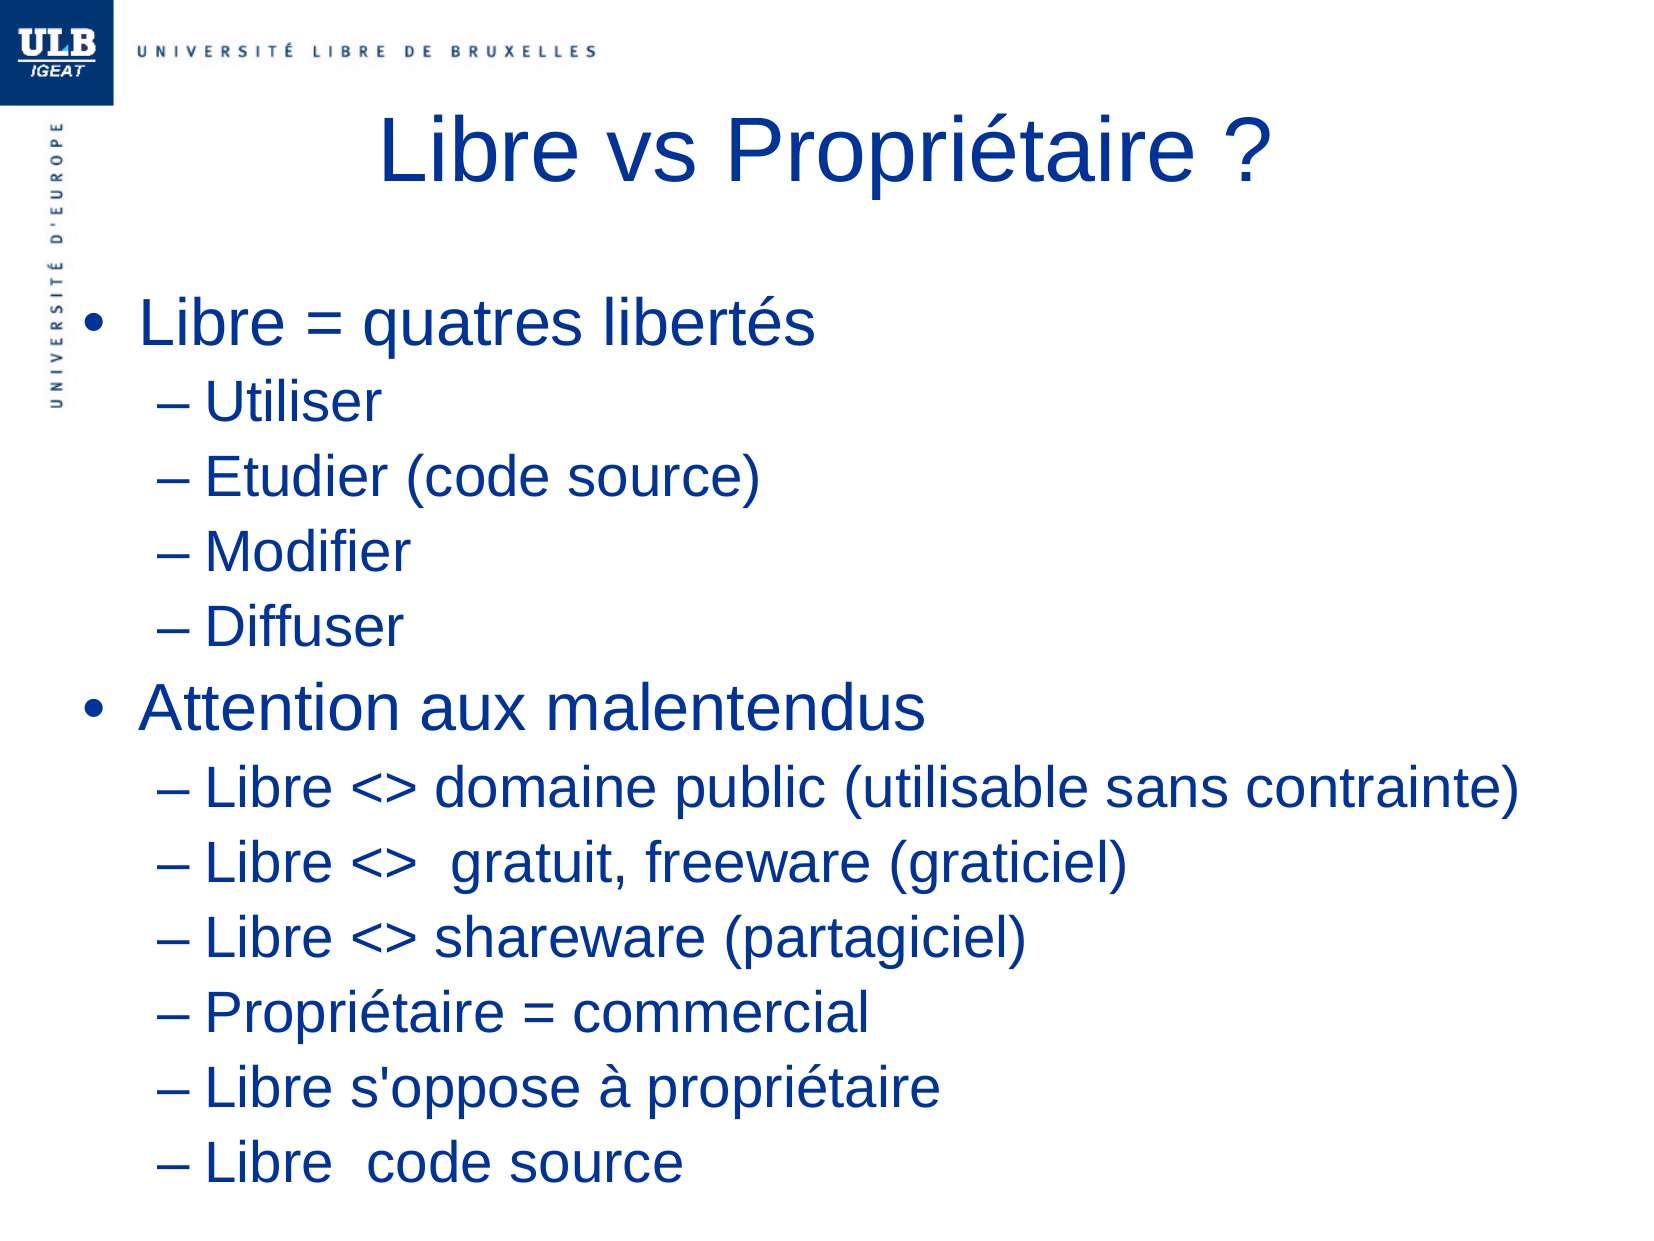

# Libre vs Propriétaire ?
Libre = quatres libertés
Utiliser
Etudier (code source)
Modifier
Diffuser
Attention aux malentendus
Libre <> domaine public (utilisable sans contrainte)
Libre <> gratuit, freeware (graticiel)
Libre <> shareware (partagiciel)
Propriétaire = commercial
Libre s'oppose à propriétaire
Libre code source